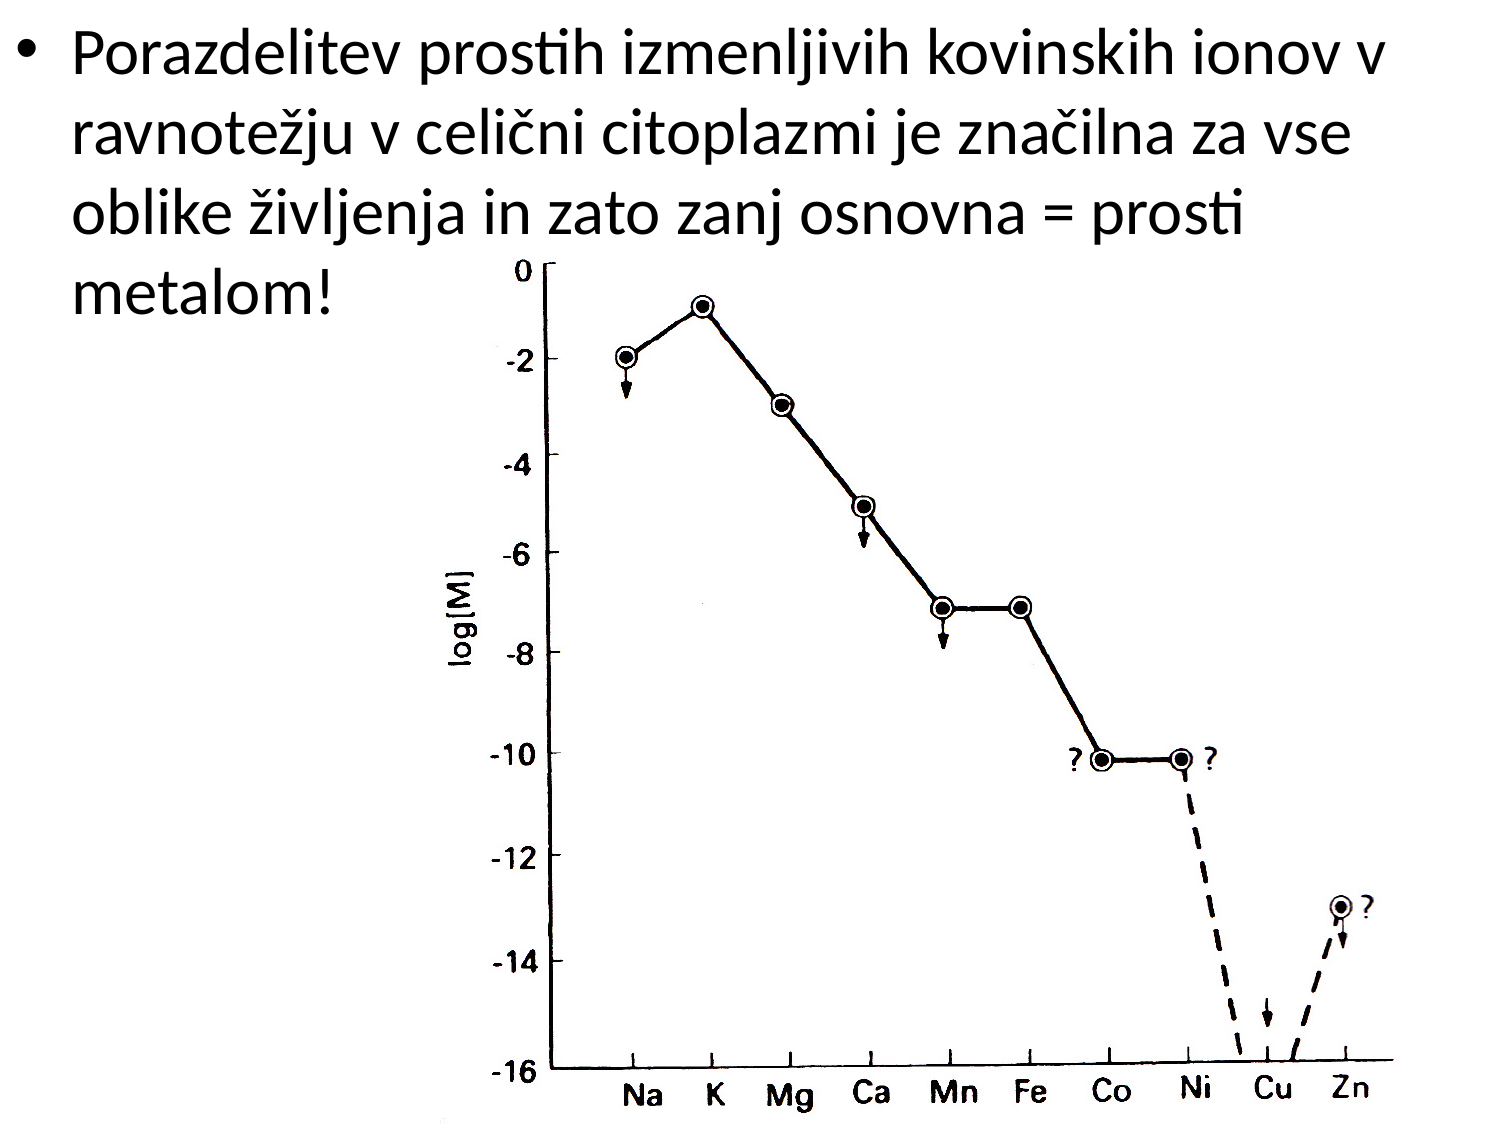

# Porazdelitev prostih izmenljivih kovinskih ionov v ravnotežju v celični citoplazmi je značilna za vse oblike življenja in zato zanj osnovna = prosti metalom!